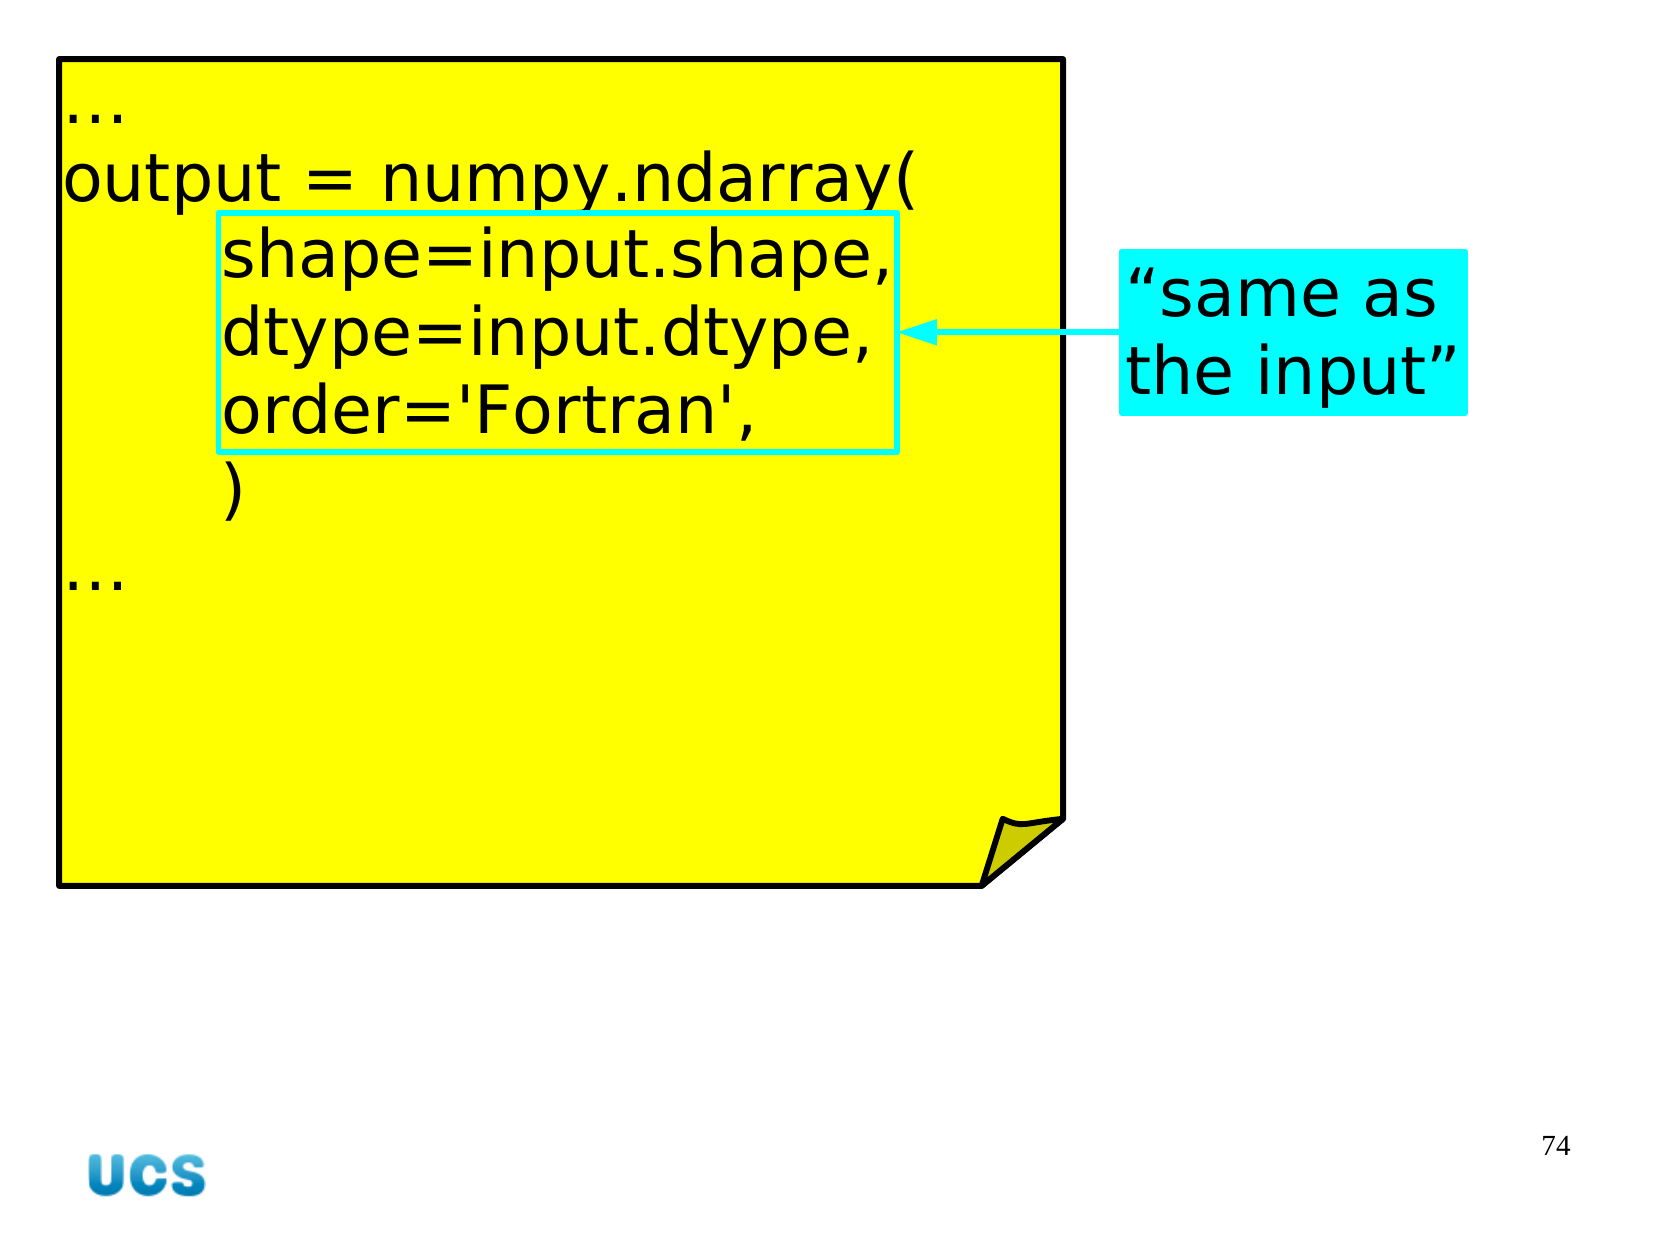

…
output = numpy.ndarray(
	)
…
shape=input.shape,
dtype=input.dtype,
order='Fortran',
“same as
the input”
74